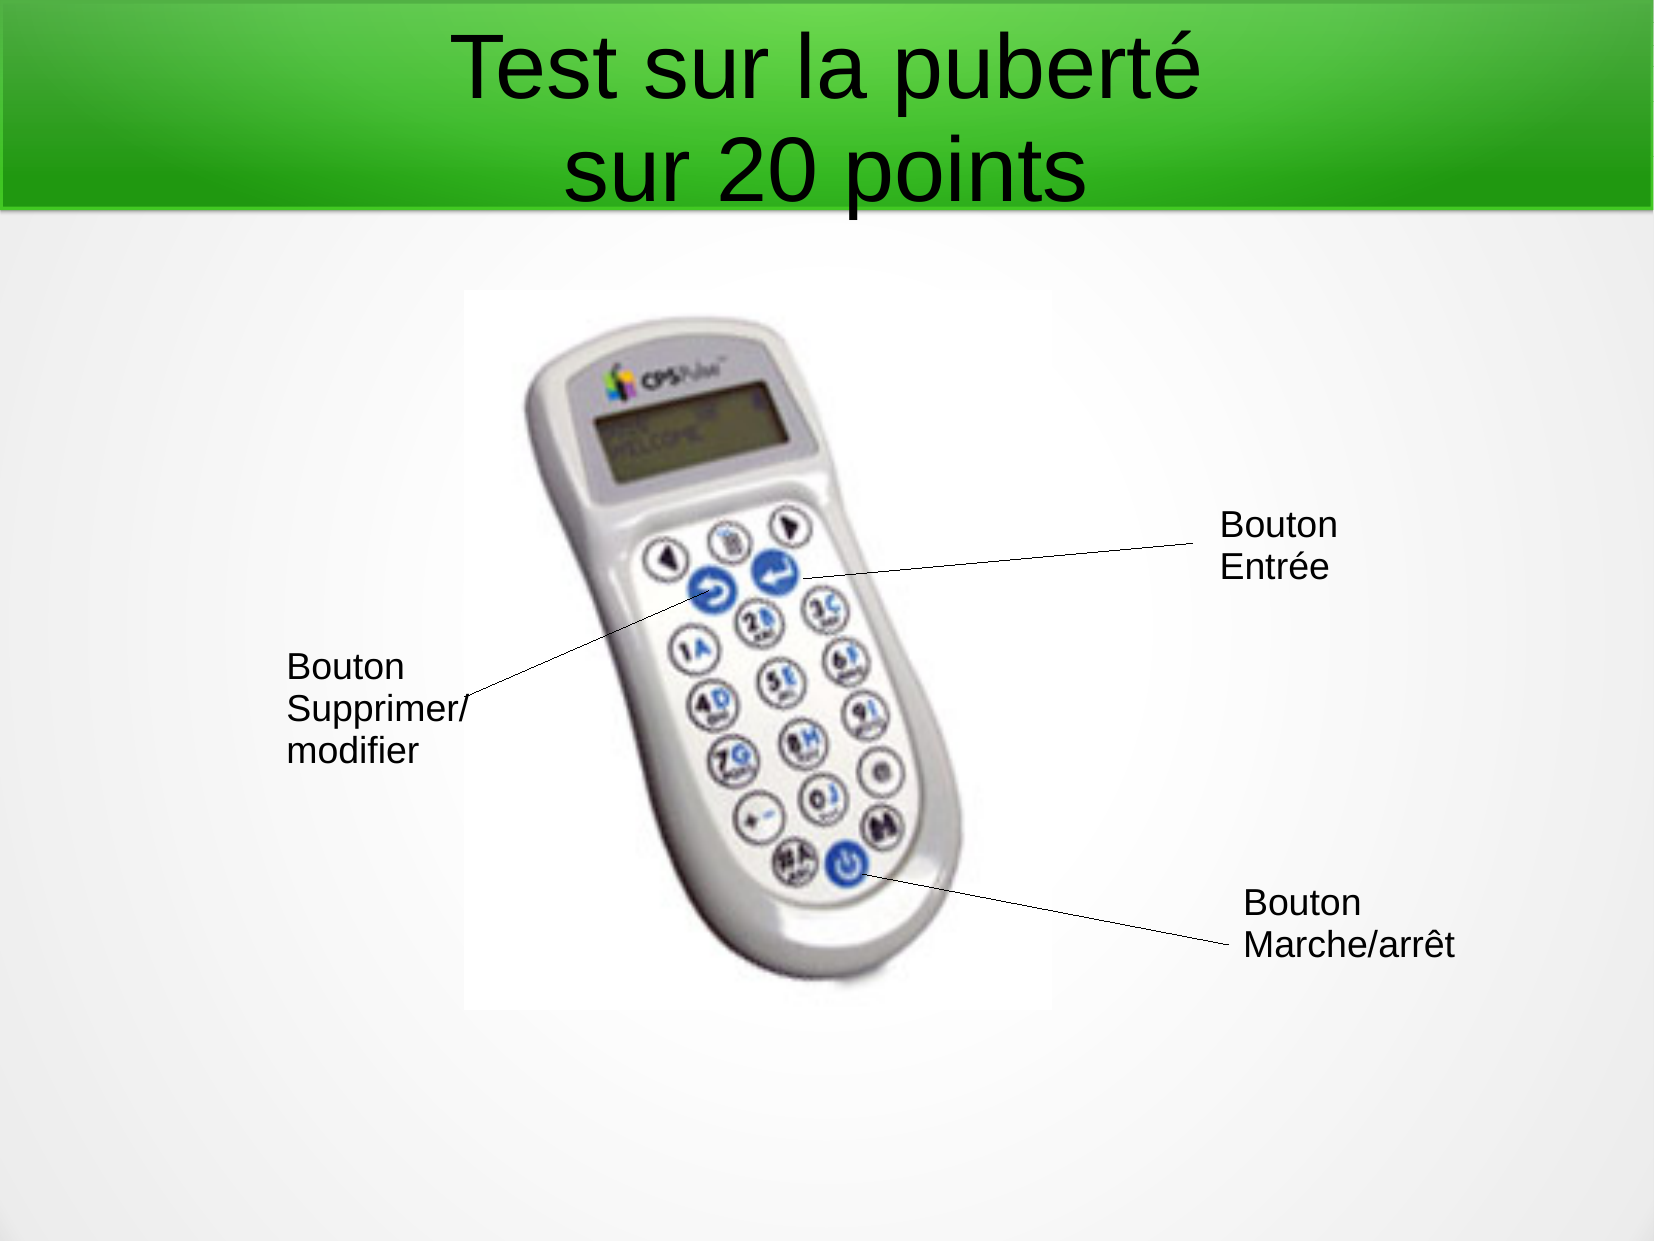

# Test sur la puberté sur 20 points
Bouton
Entrée
Bouton
Supprimer/
modifier
Bouton
Marche/arrêt